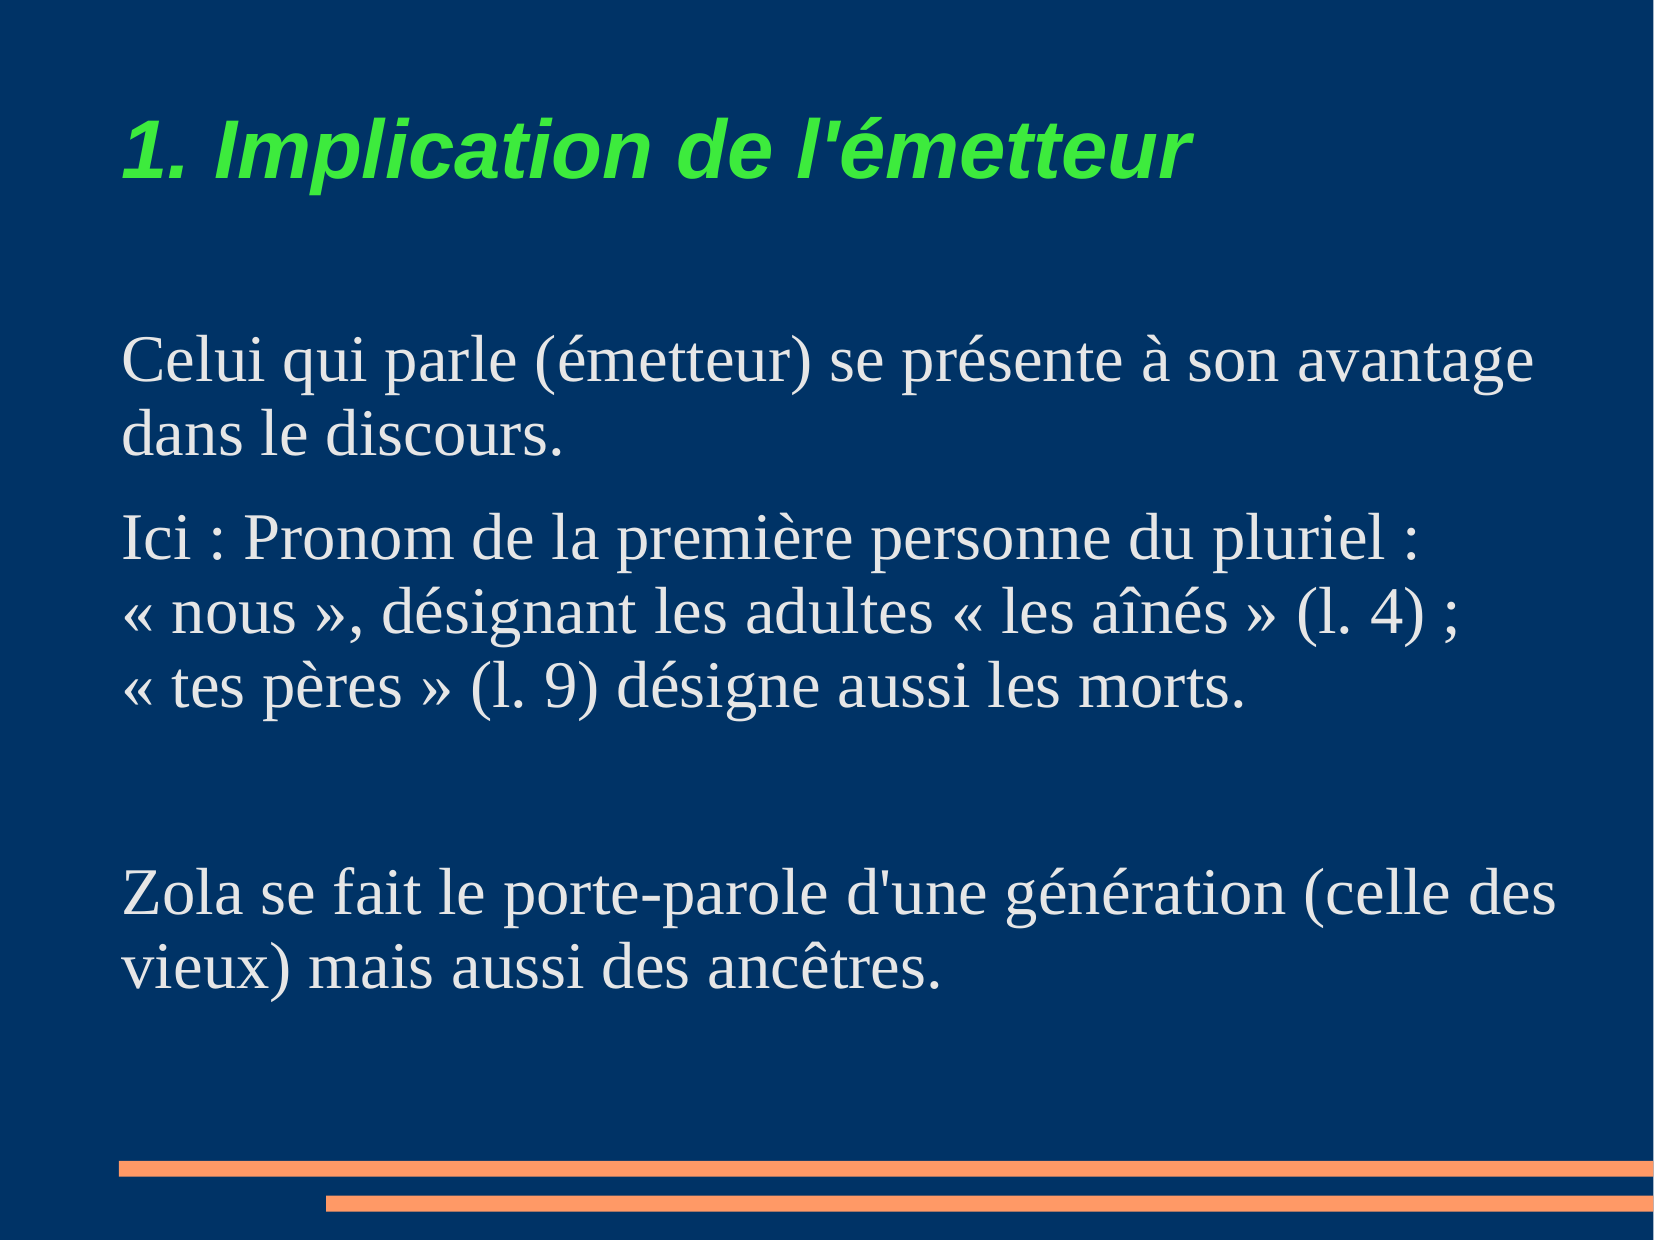

# 1. Implication de l'émetteur
Celui qui parle (émetteur) se présente à son avantage dans le discours.
Ici : Pronom de la première personne du pluriel : « nous », désignant les adultes « les aînés » (l. 4) ; « tes pères » (l. 9) désigne aussi les morts.
Zola se fait le porte-parole d'une génération (celle des vieux) mais aussi des ancêtres.